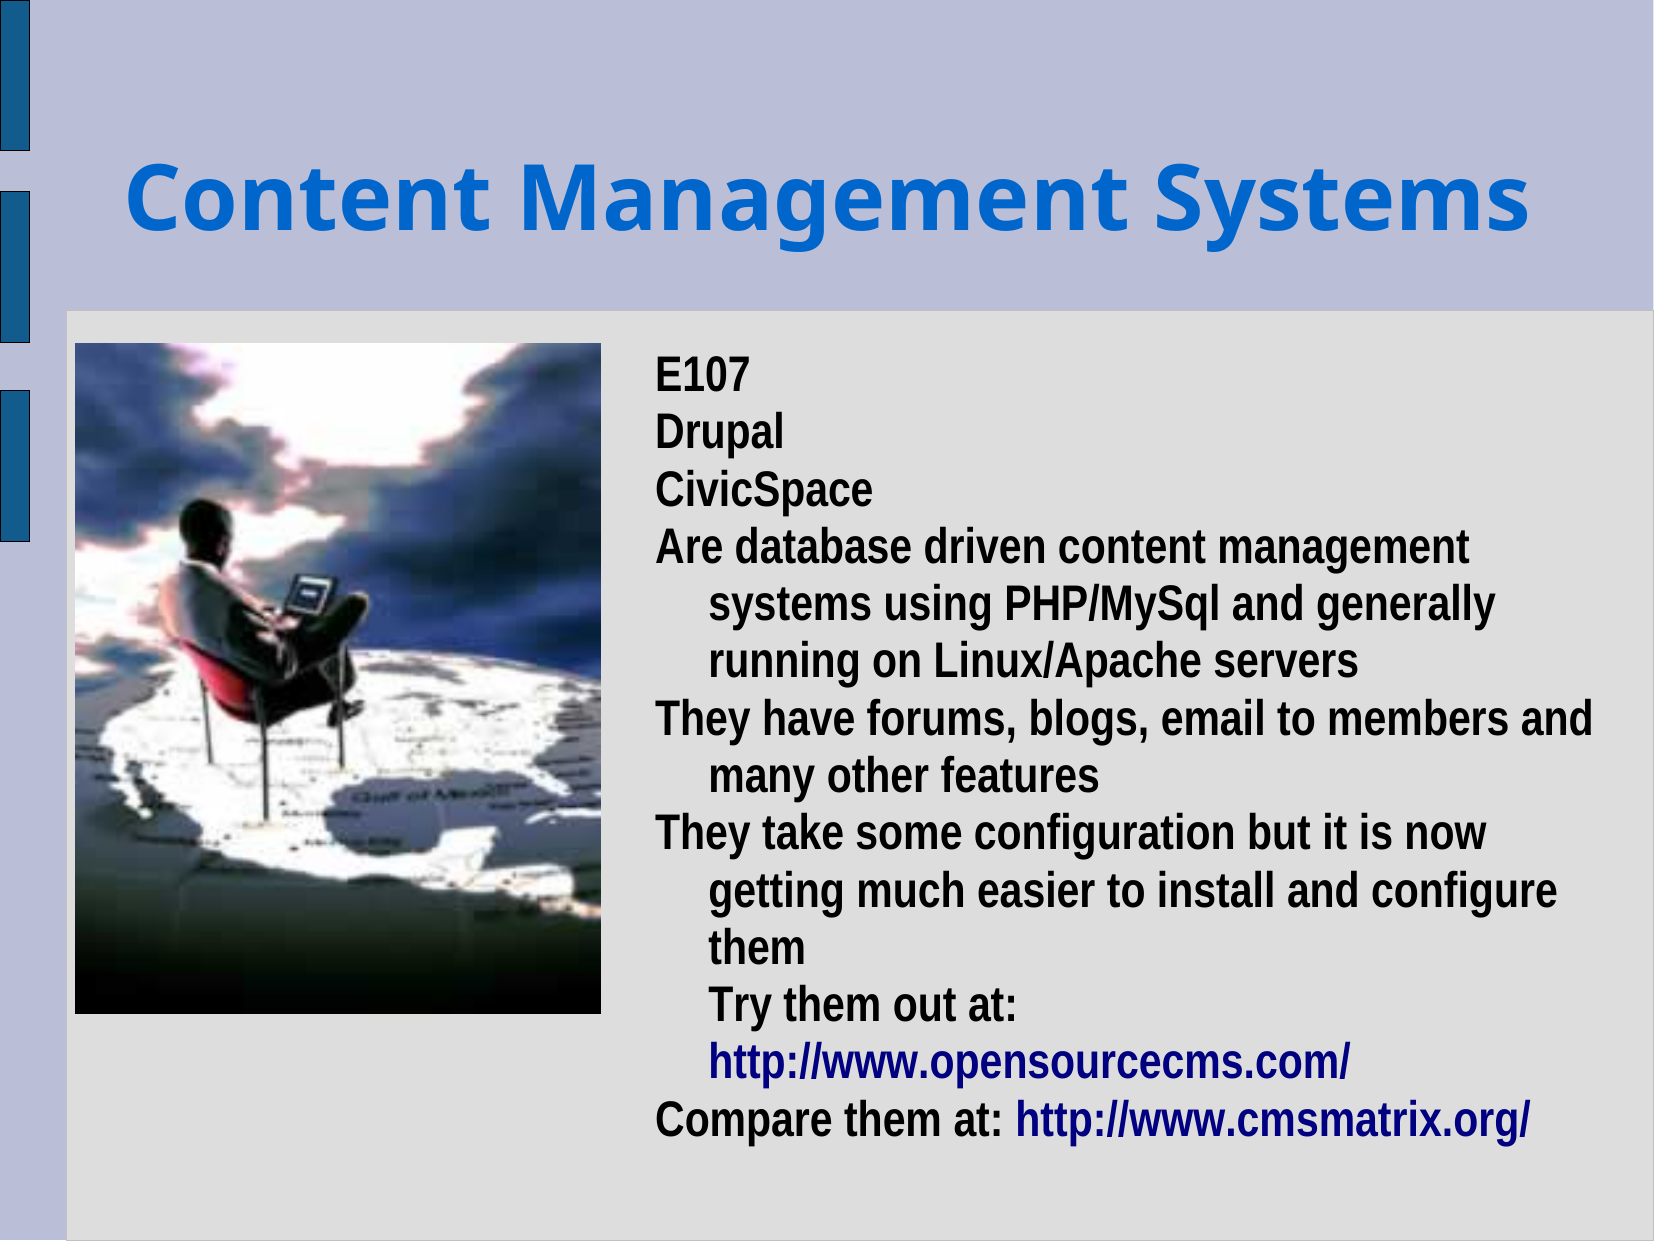

# Content Management Systems
E107
Drupal
CivicSpace
Are database driven content management systems using PHP/MySql and generally running on Linux/Apache servers
They have forums, blogs, email to members and many other features
They take some configuration but it is now getting much easier to install and configure them
Try them out at:
http://www.opensourcecms.com/
Compare them at: http://www.cmsmatrix.org/